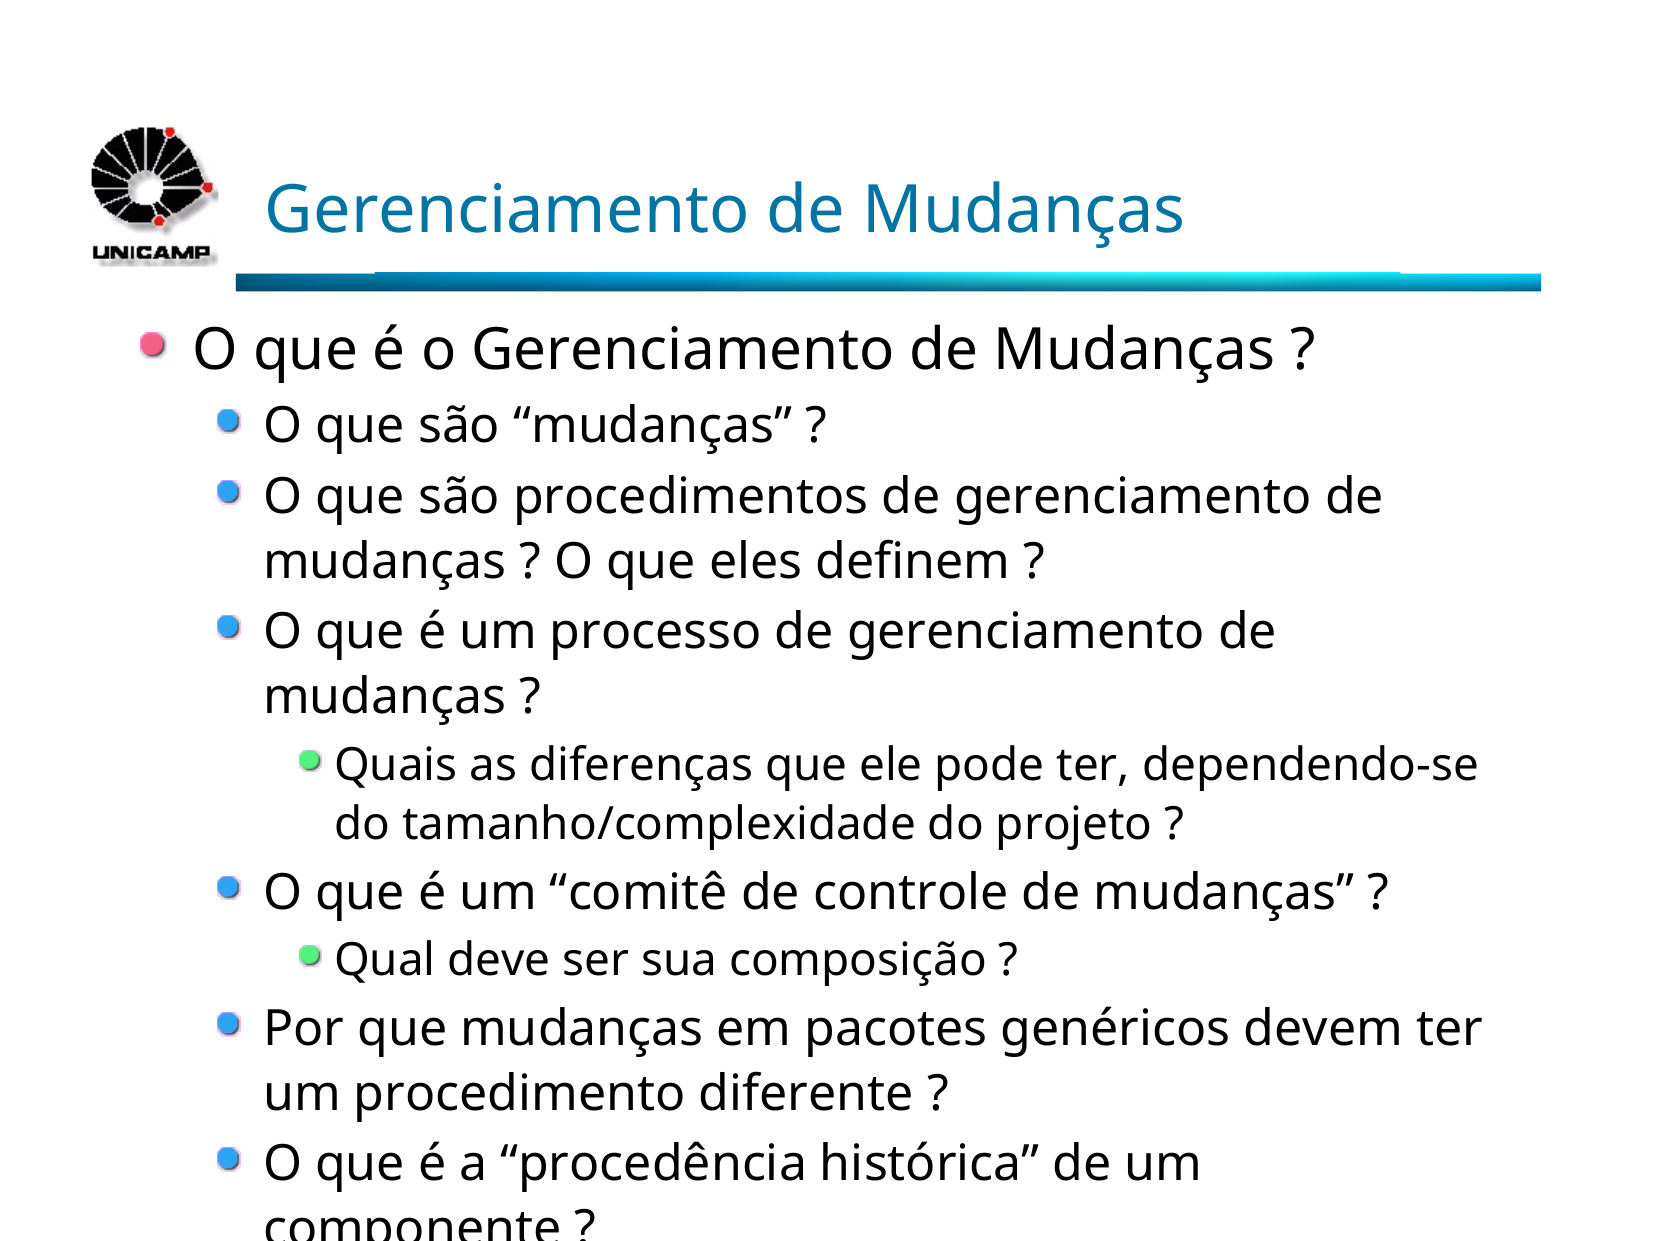

# Gerenciamento de Mudanças
O que é o Gerenciamento de Mudanças ?
O que são “mudanças” ?
O que são procedimentos de gerenciamento de mudanças ? O que eles definem ?
O que é um processo de gerenciamento de mudanças ?
Quais as diferenças que ele pode ter, dependendo-se do tamanho/complexidade do projeto ?
O que é um “comitê de controle de mudanças” ?
Qual deve ser sua composição ?
Por que mudanças em pacotes genéricos devem ter um procedimento diferente ?
O que é a “procedência histórica” de um componente ?